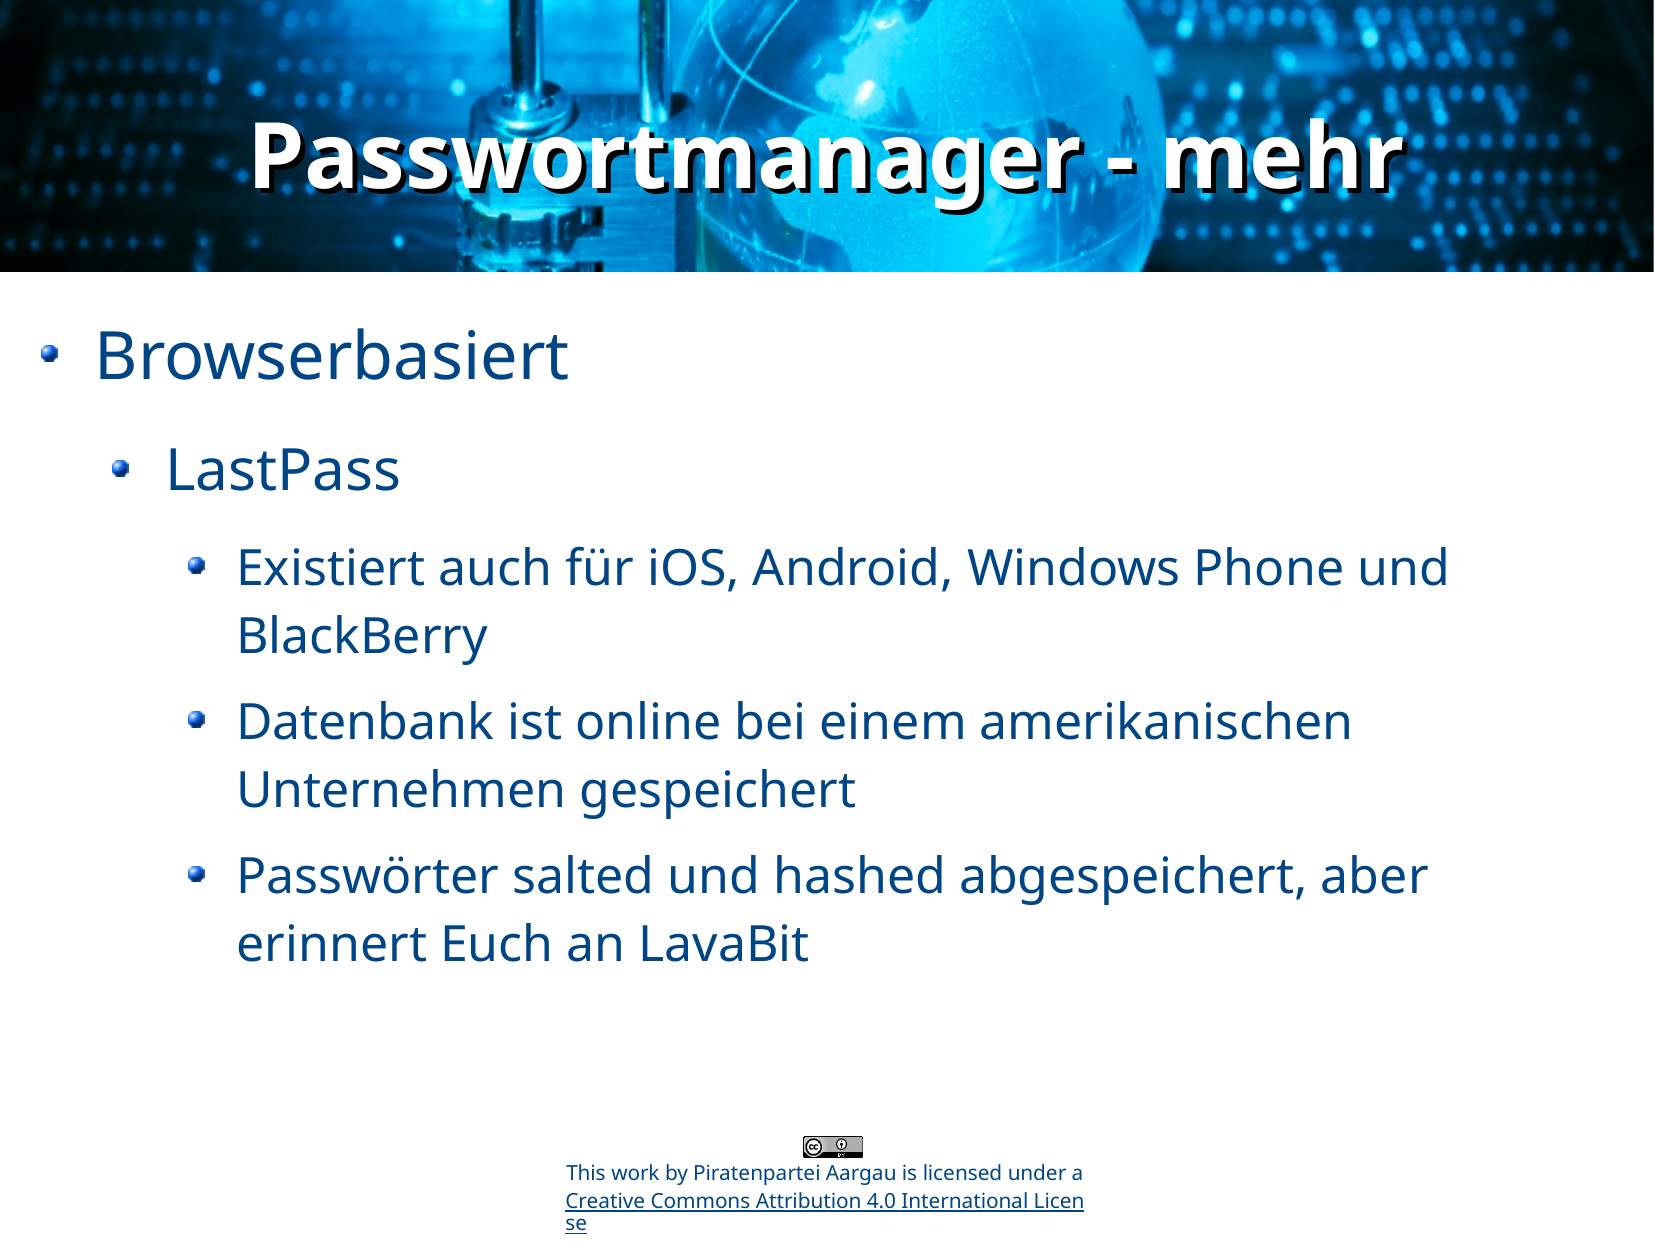

# Passwortmanager - mehr
Browserbasiert
LastPass
Existiert auch für iOS, Android, Windows Phone und BlackBerry
Datenbank ist online bei einem amerikanischen Unternehmen gespeichert
Passwörter salted und hashed abgespeichert, aber erinnert Euch an LavaBit